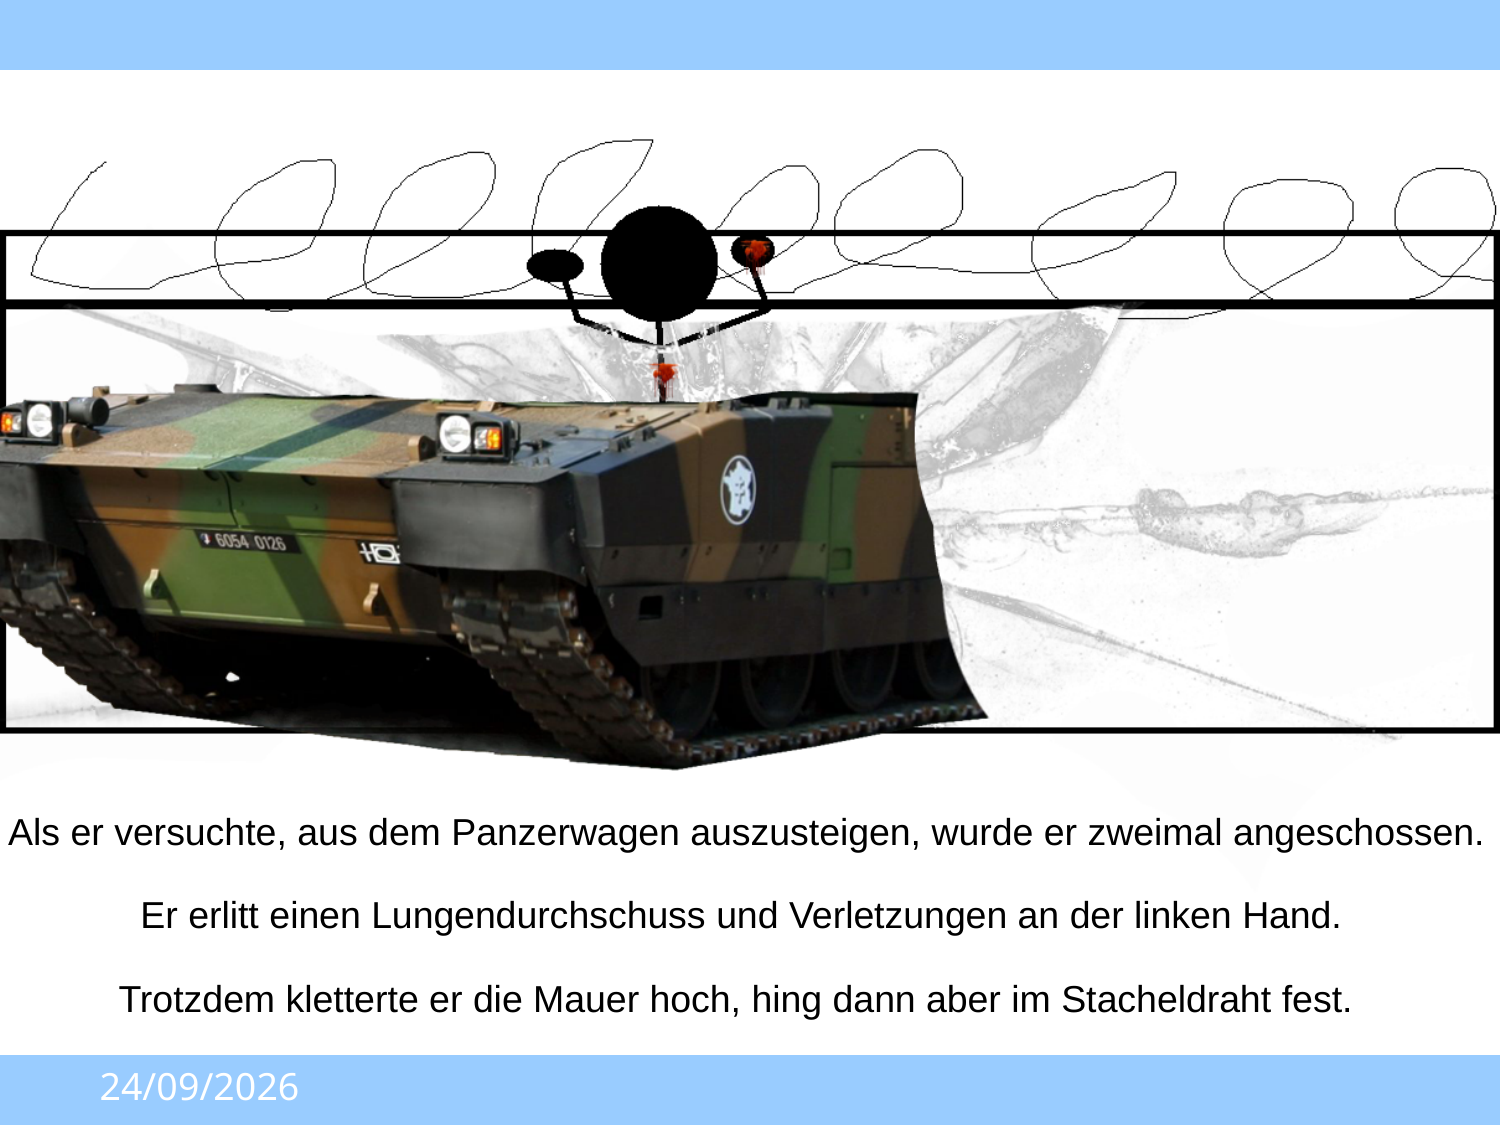

Als er versuchte, aus dem Panzerwagen auszusteigen, wurde er zweimal angeschossen.
Er erlitt einen Lungendurchschuss und Verletzungen an der linken Hand.
Trotzdem kletterte er die Mauer hoch, hing dann aber im Stacheldraht fest.